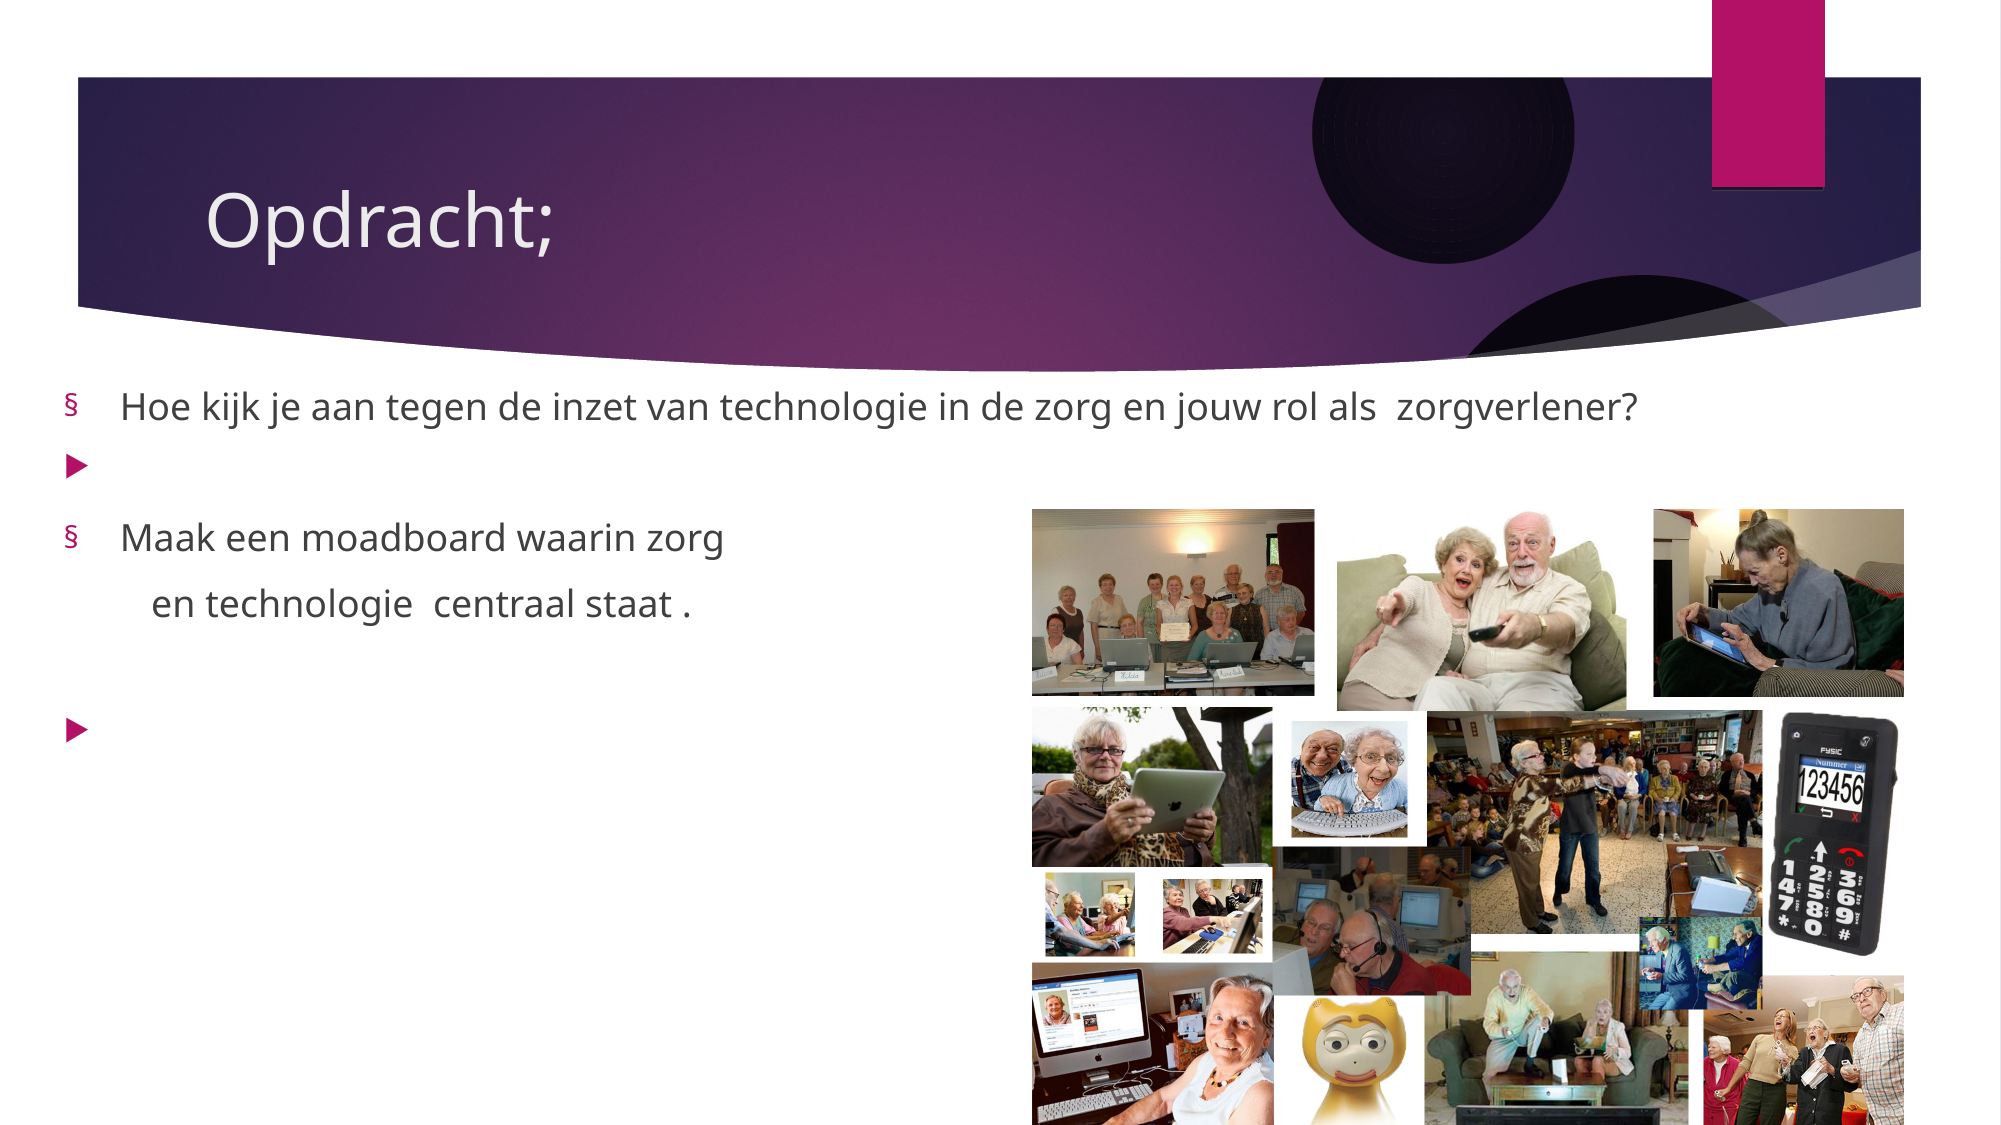

# Opdracht;
Hoe kijk je aan tegen de inzet van technologie in de zorg en jouw rol als zorgverlener?
Maak een moadboard waarin zorg
 en technologie centraal staat .